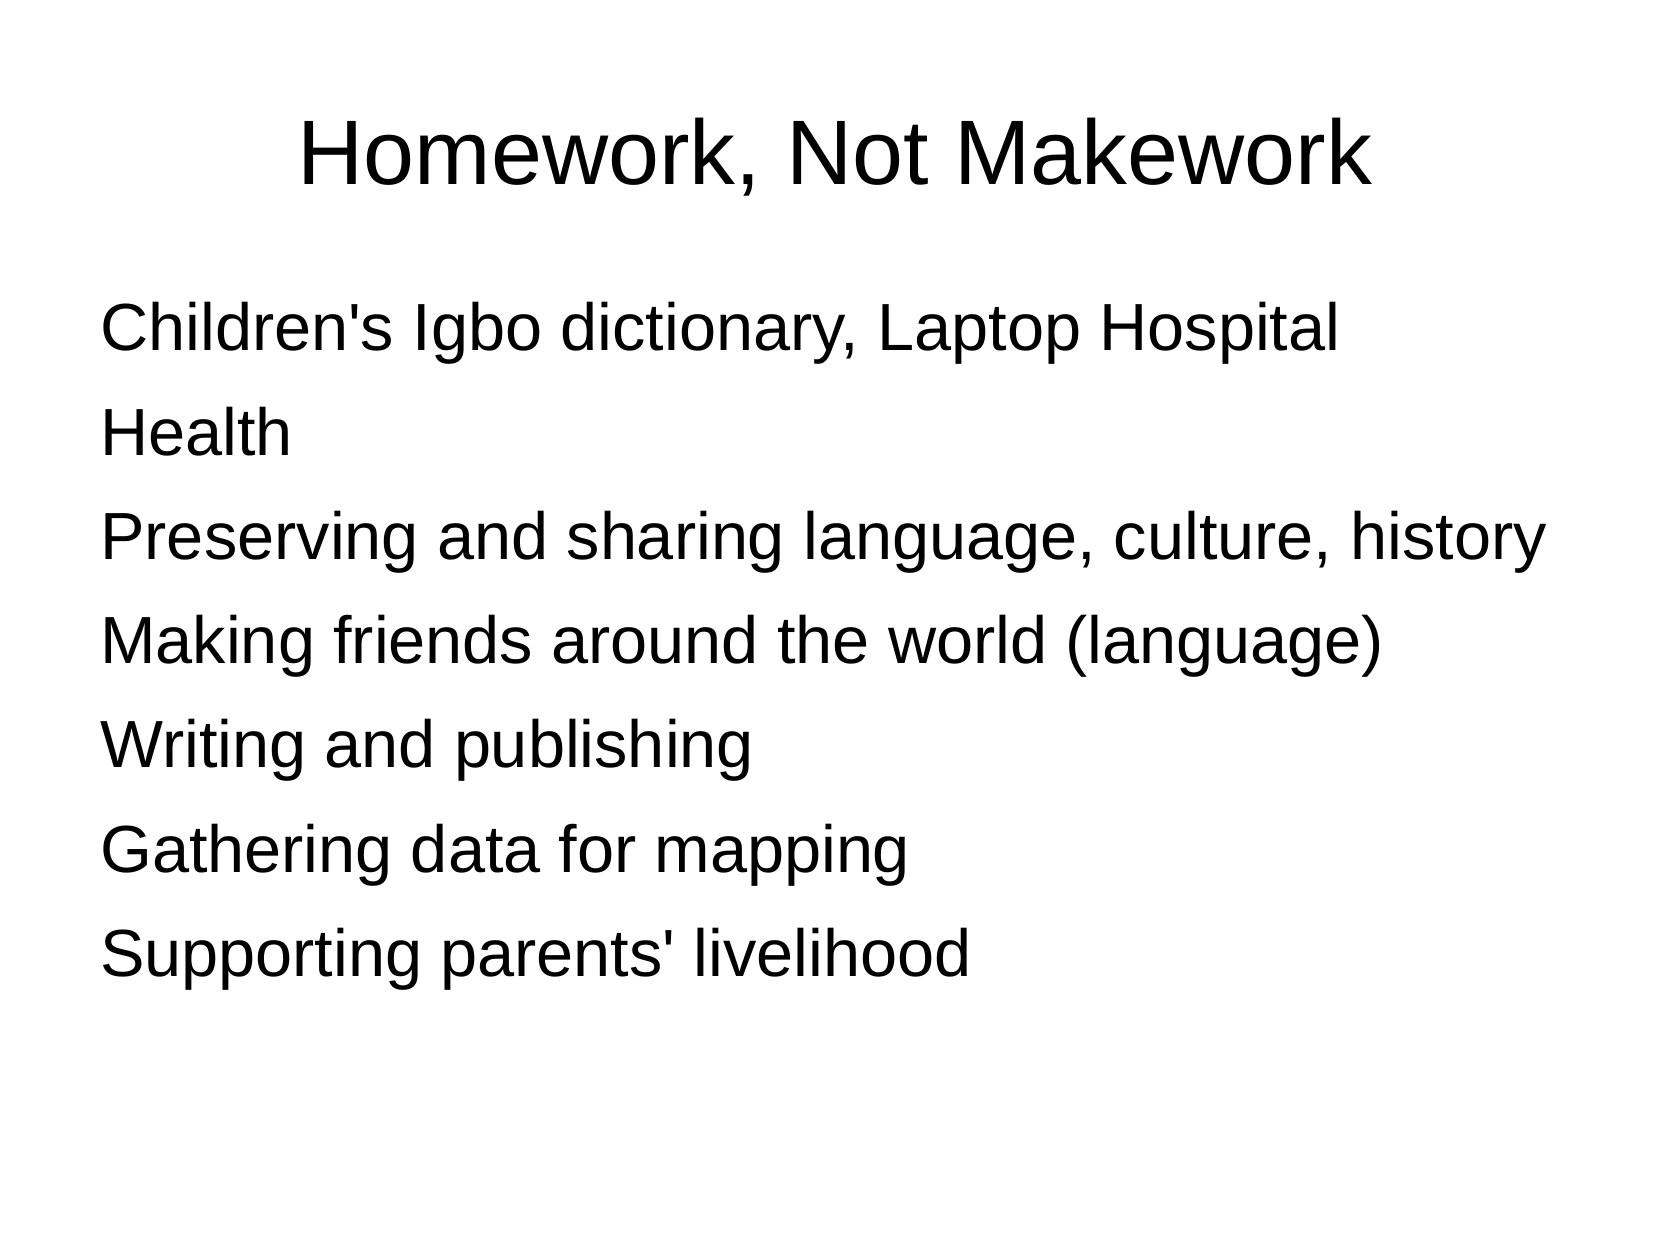

# Homework, Not Makework
Children's Igbo dictionary, Laptop Hospital
Health
Preserving and sharing language, culture, history
Making friends around the world (language)
Writing and publishing
Gathering data for mapping
Supporting parents' livelihood